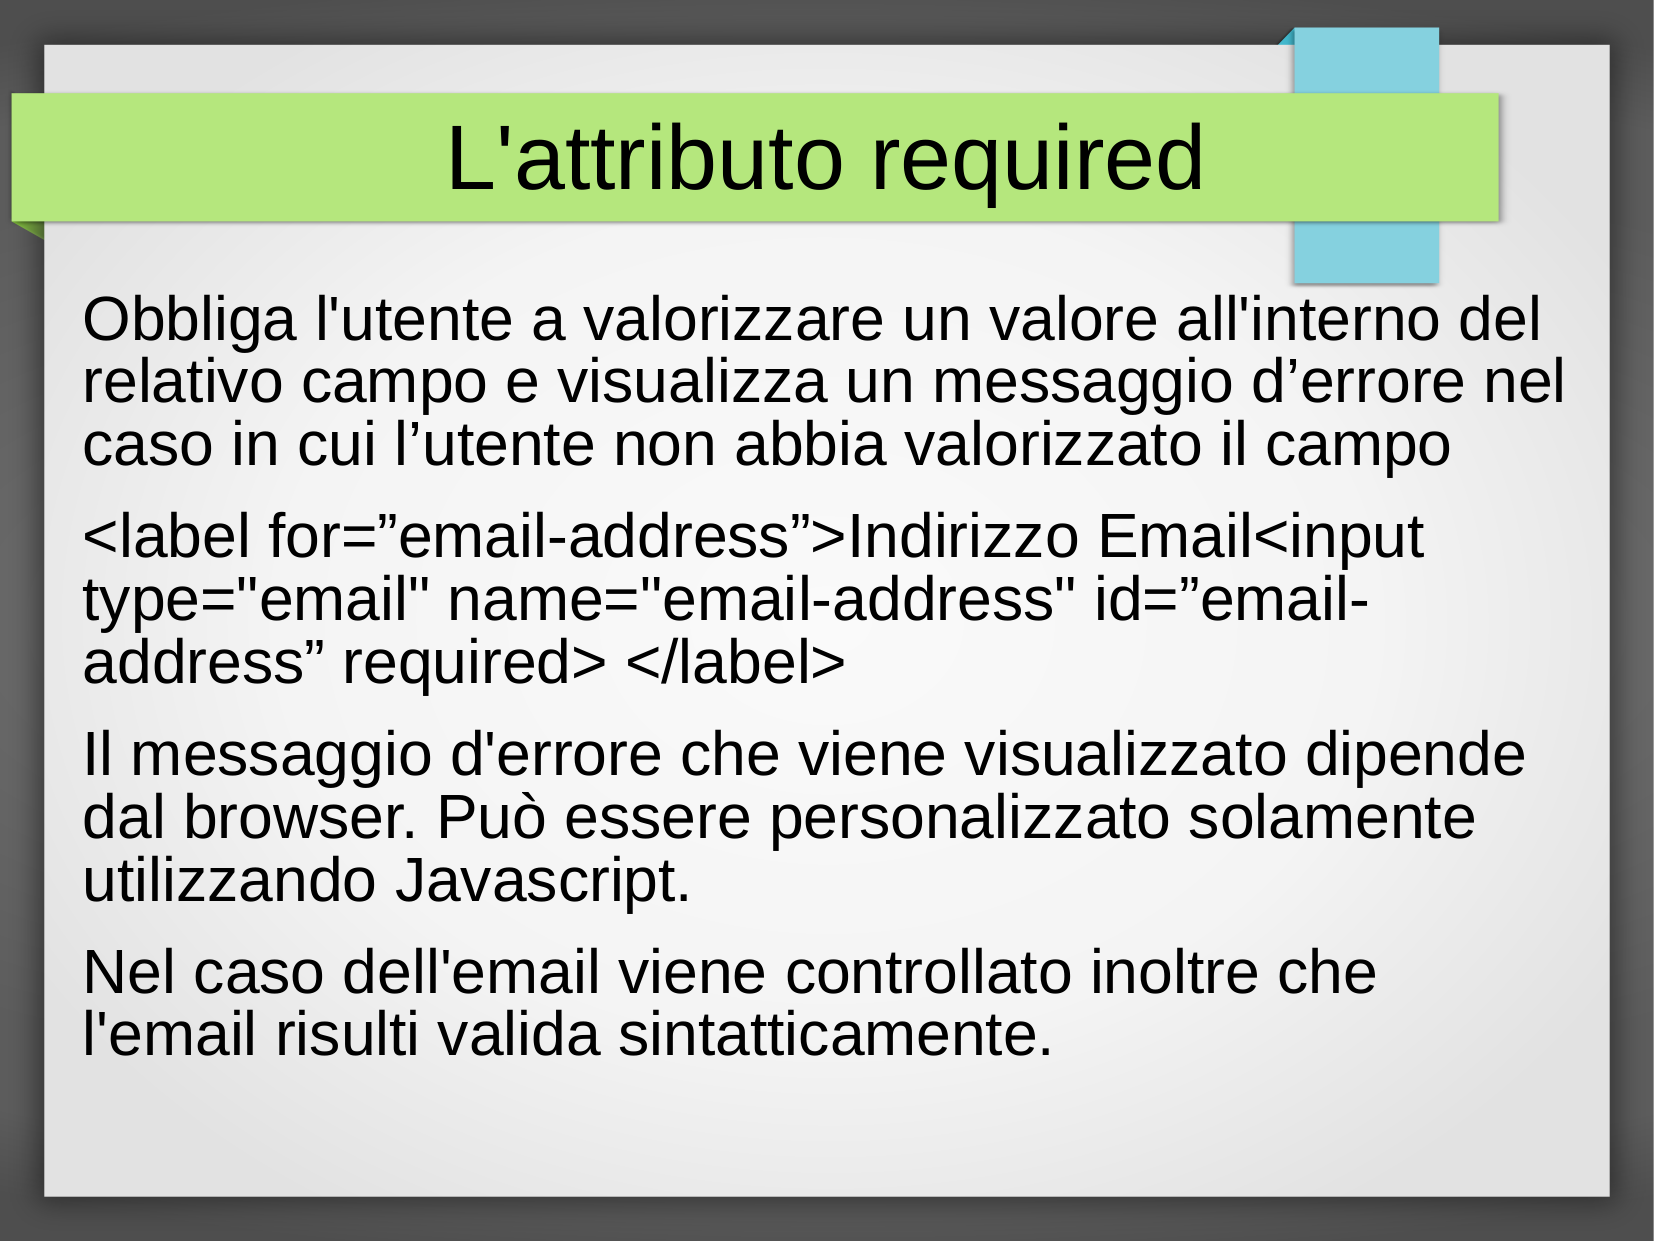

# L'attributo required
Obbliga l'utente a valorizzare un valore all'interno del relativo campo e visualizza un messaggio d’errore nel caso in cui l’utente non abbia valorizzato il campo
<label for=”email-address”>Indirizzo Email<input type="email" name="email-address" id=”email-address” required> </label>
Il messaggio d'errore che viene visualizzato dipende dal browser. Può essere personalizzato solamente utilizzando Javascript.
Nel caso dell'email viene controllato inoltre che l'email risulti valida sintatticamente.